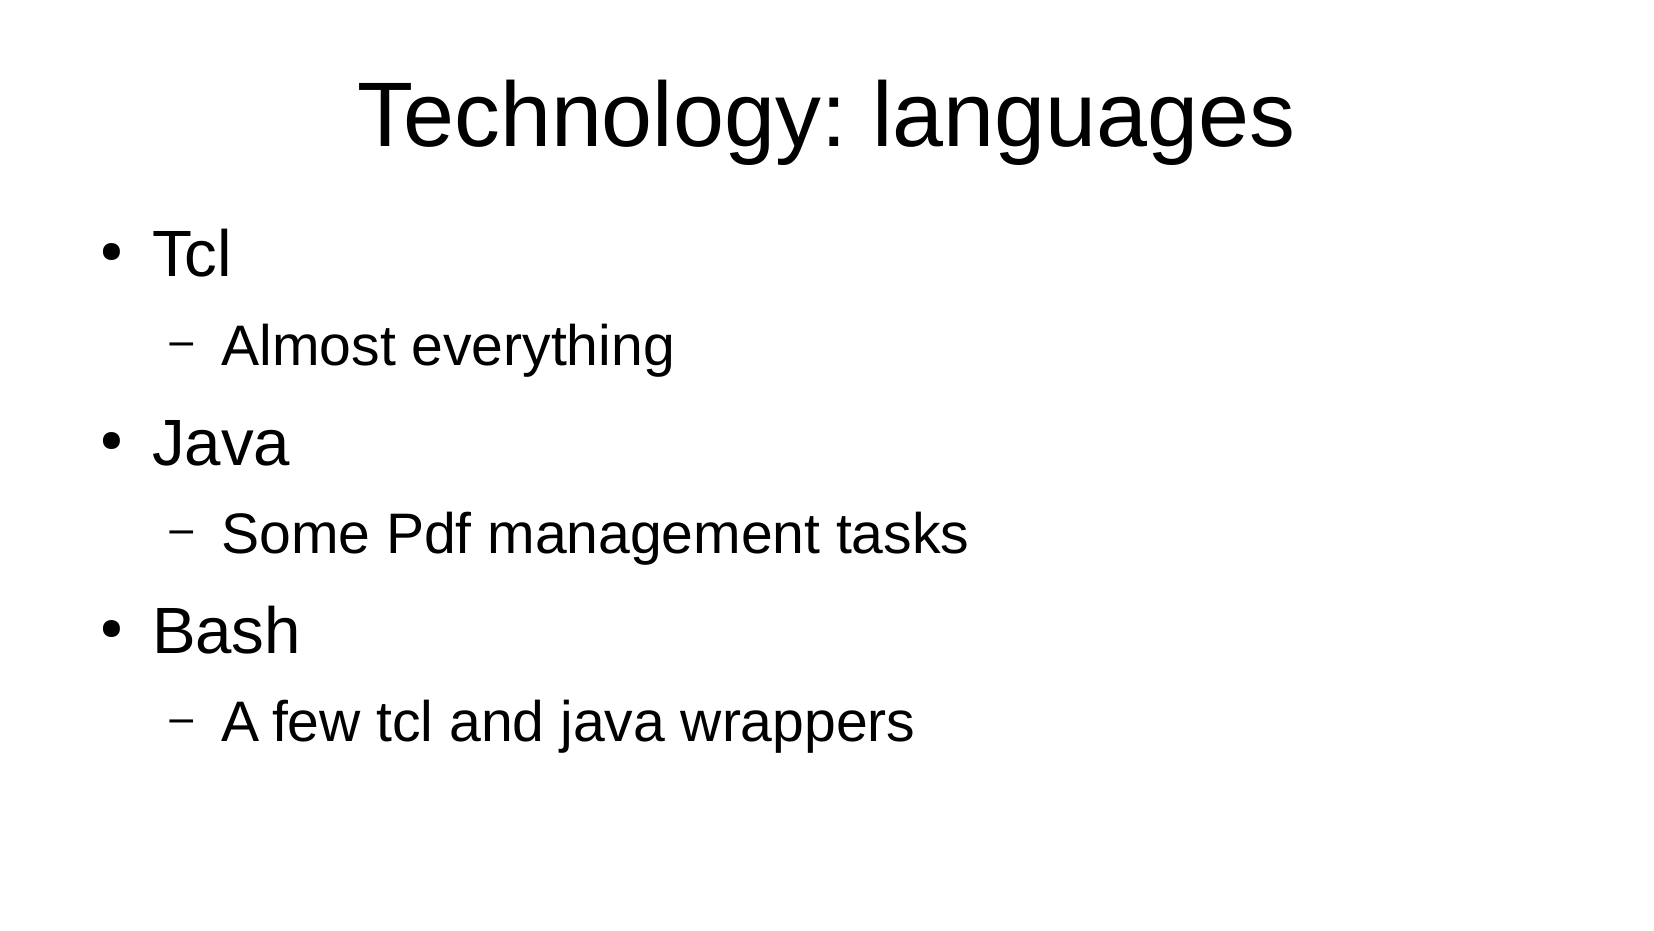

# Technology: languages
Tcl
Almost everything
Java
Some Pdf management tasks
Bash
A few tcl and java wrappers